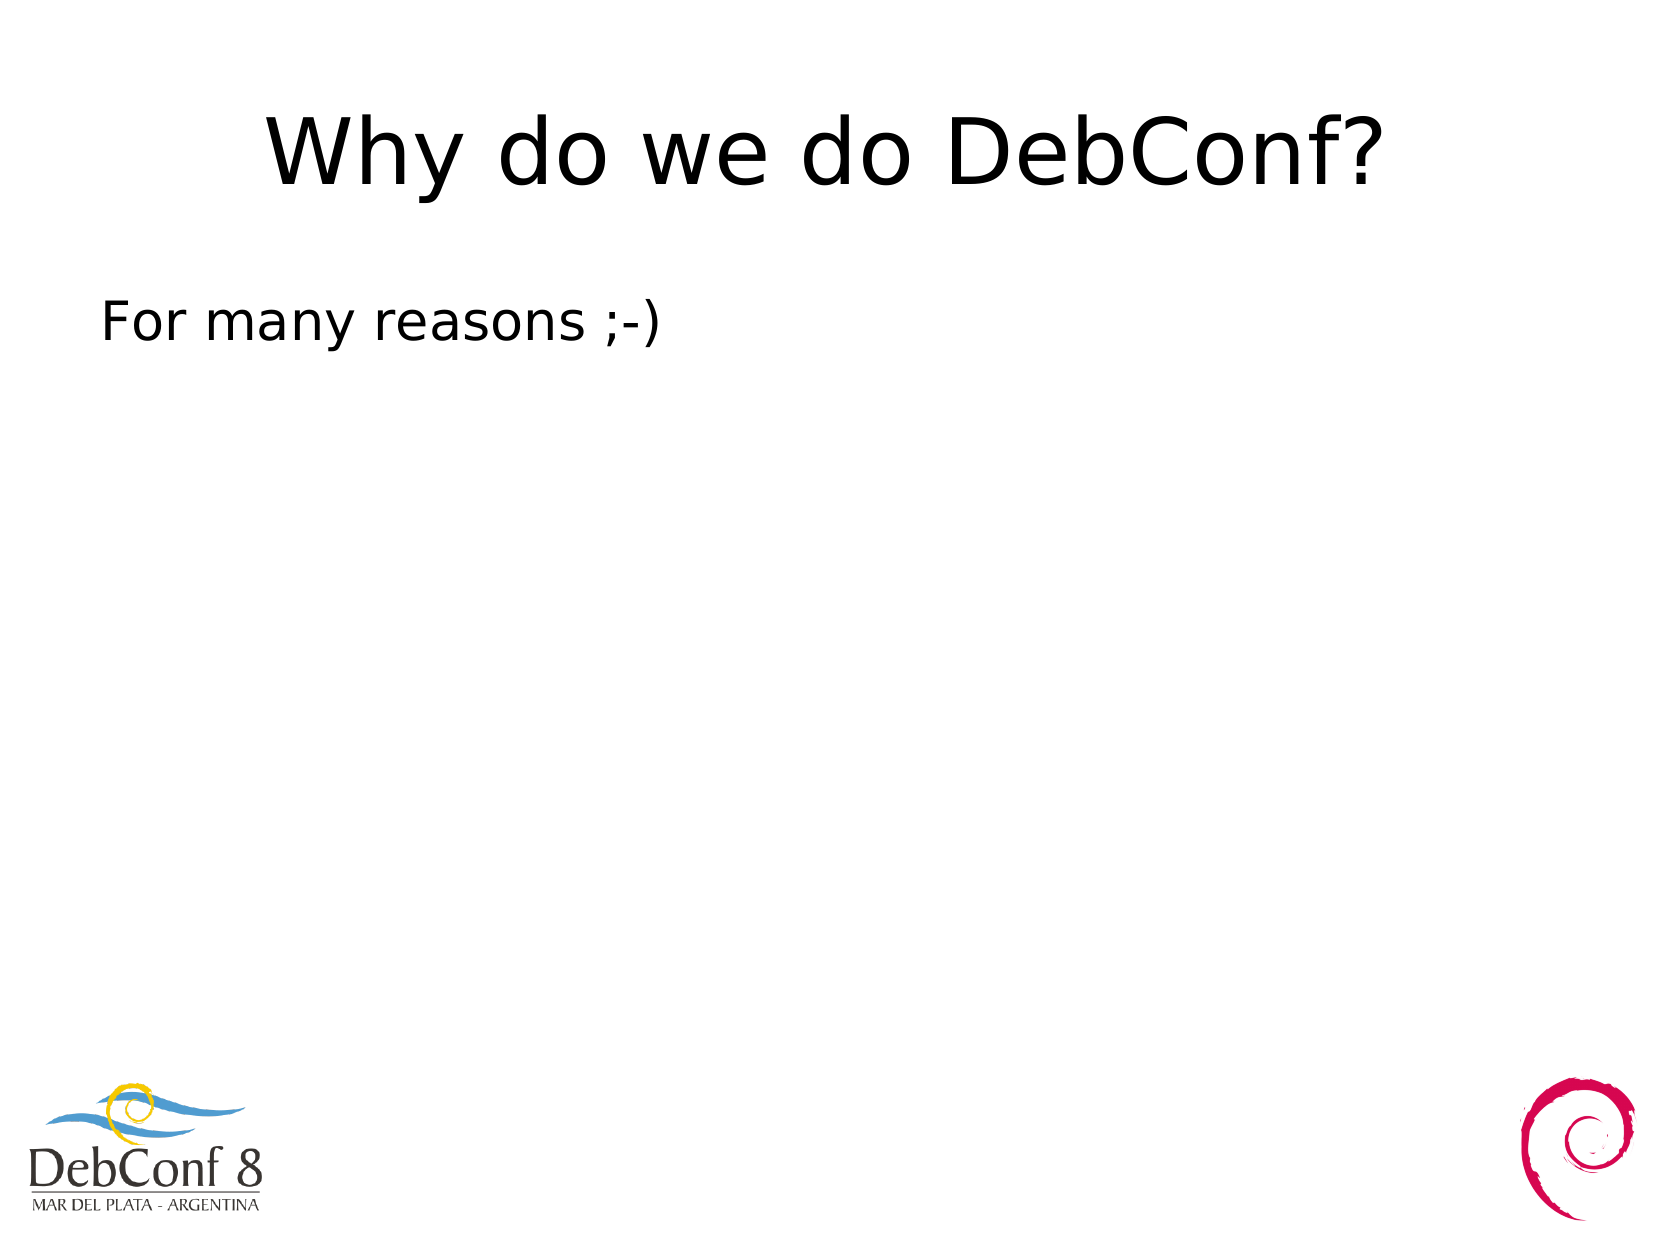

# Why do we do DebConf?
For many reasons ;-)